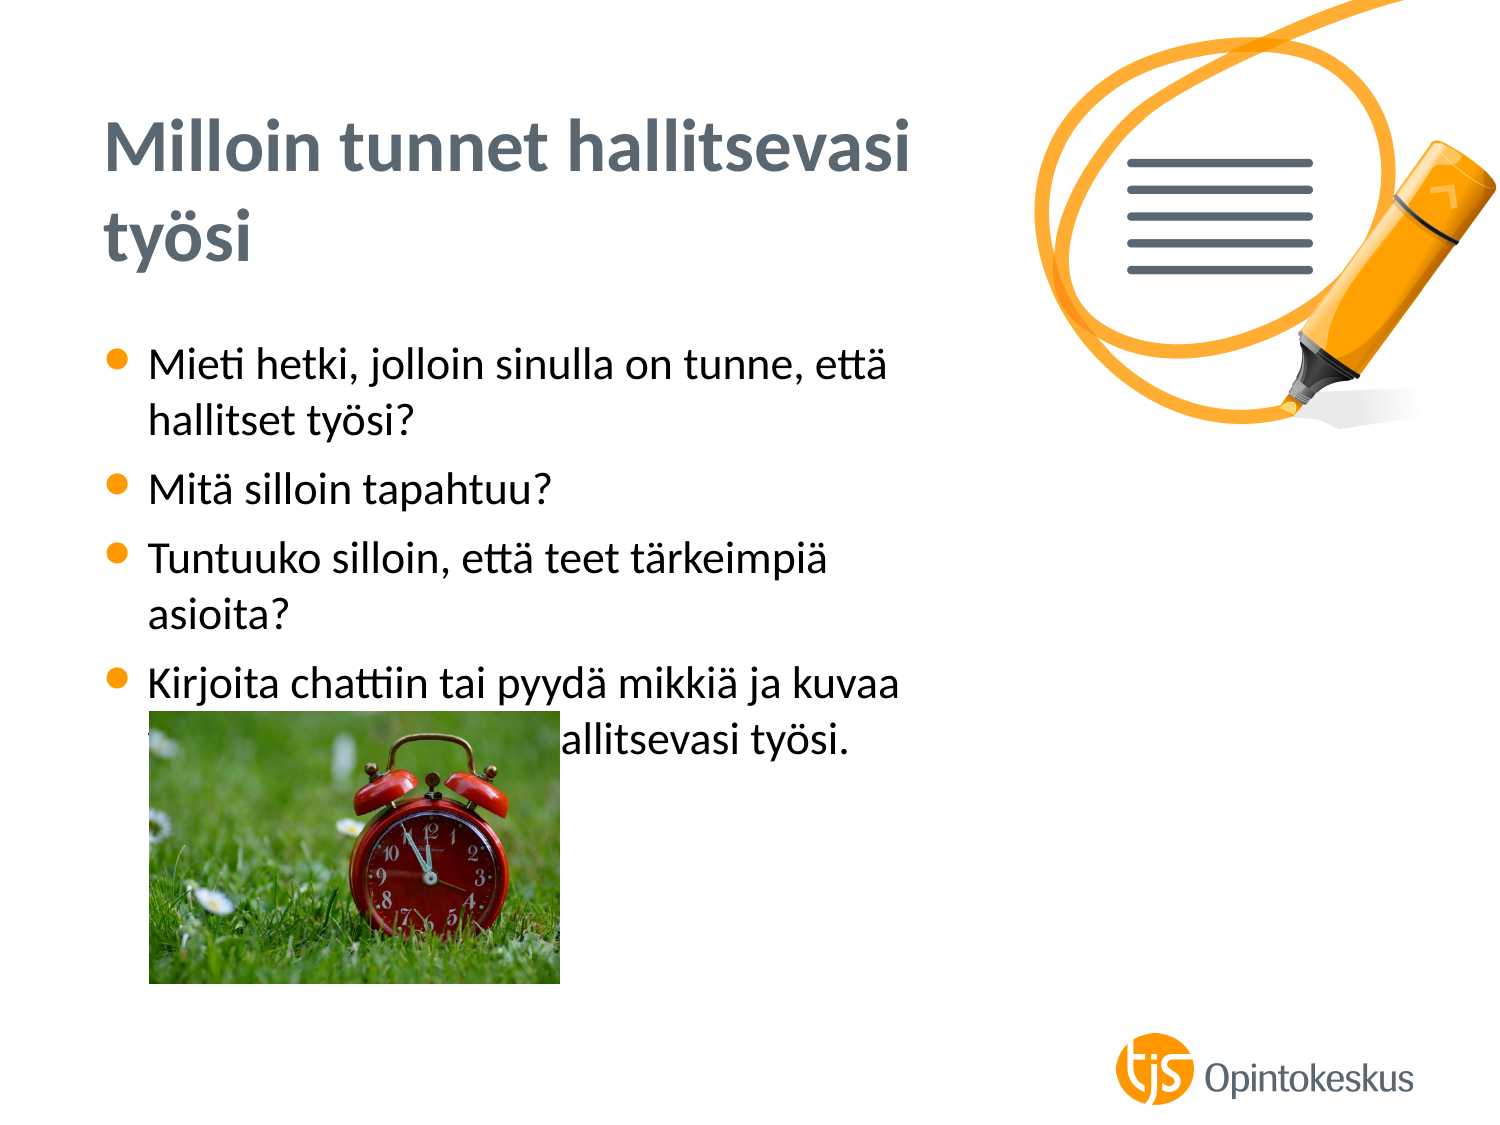

Milloin tunnet hallitsevasi työsi
# Mieti hetki, jolloin sinulla on tunne, että hallitset työsi?
Mitä silloin tapahtuu?
Tuntuuko silloin, että teet tärkeimpiä asioita?
Kirjoita chattiin tai pyydä mikkiä ja kuvaa tilanne, jossa tunnet hallitsevasi työsi.